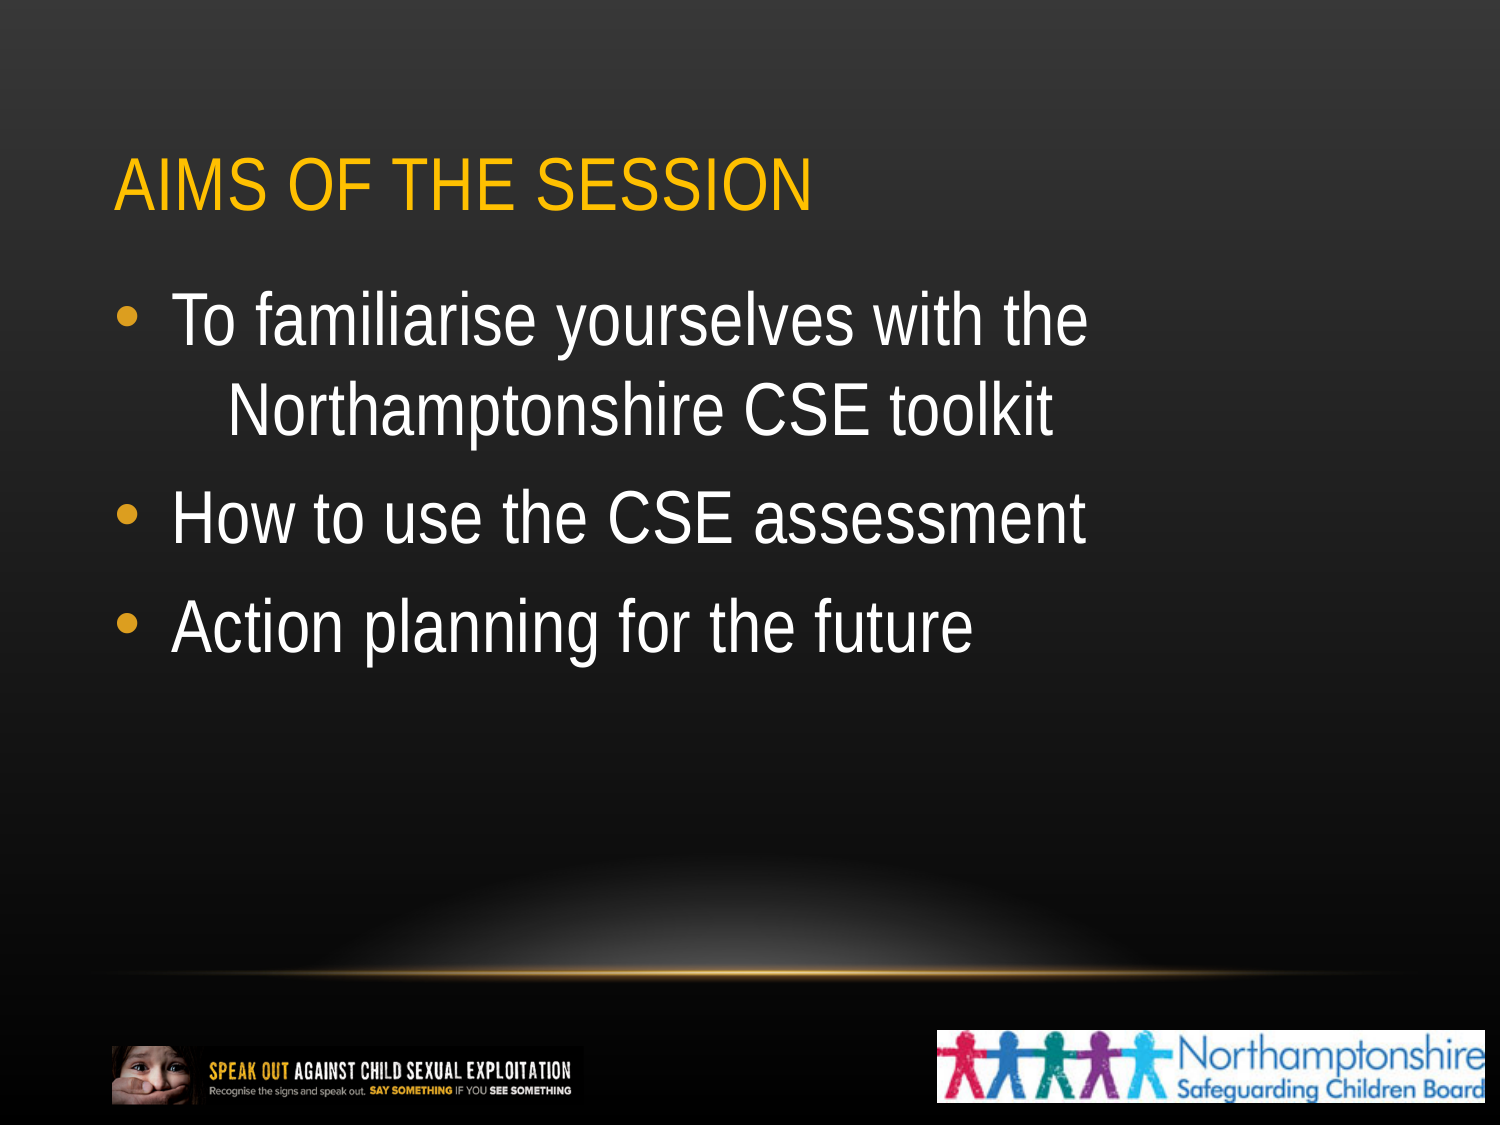

# Aims of the session
To familiarise yourselves with the Northamptonshire CSE toolkit
How to use the CSE assessment
Action planning for the future